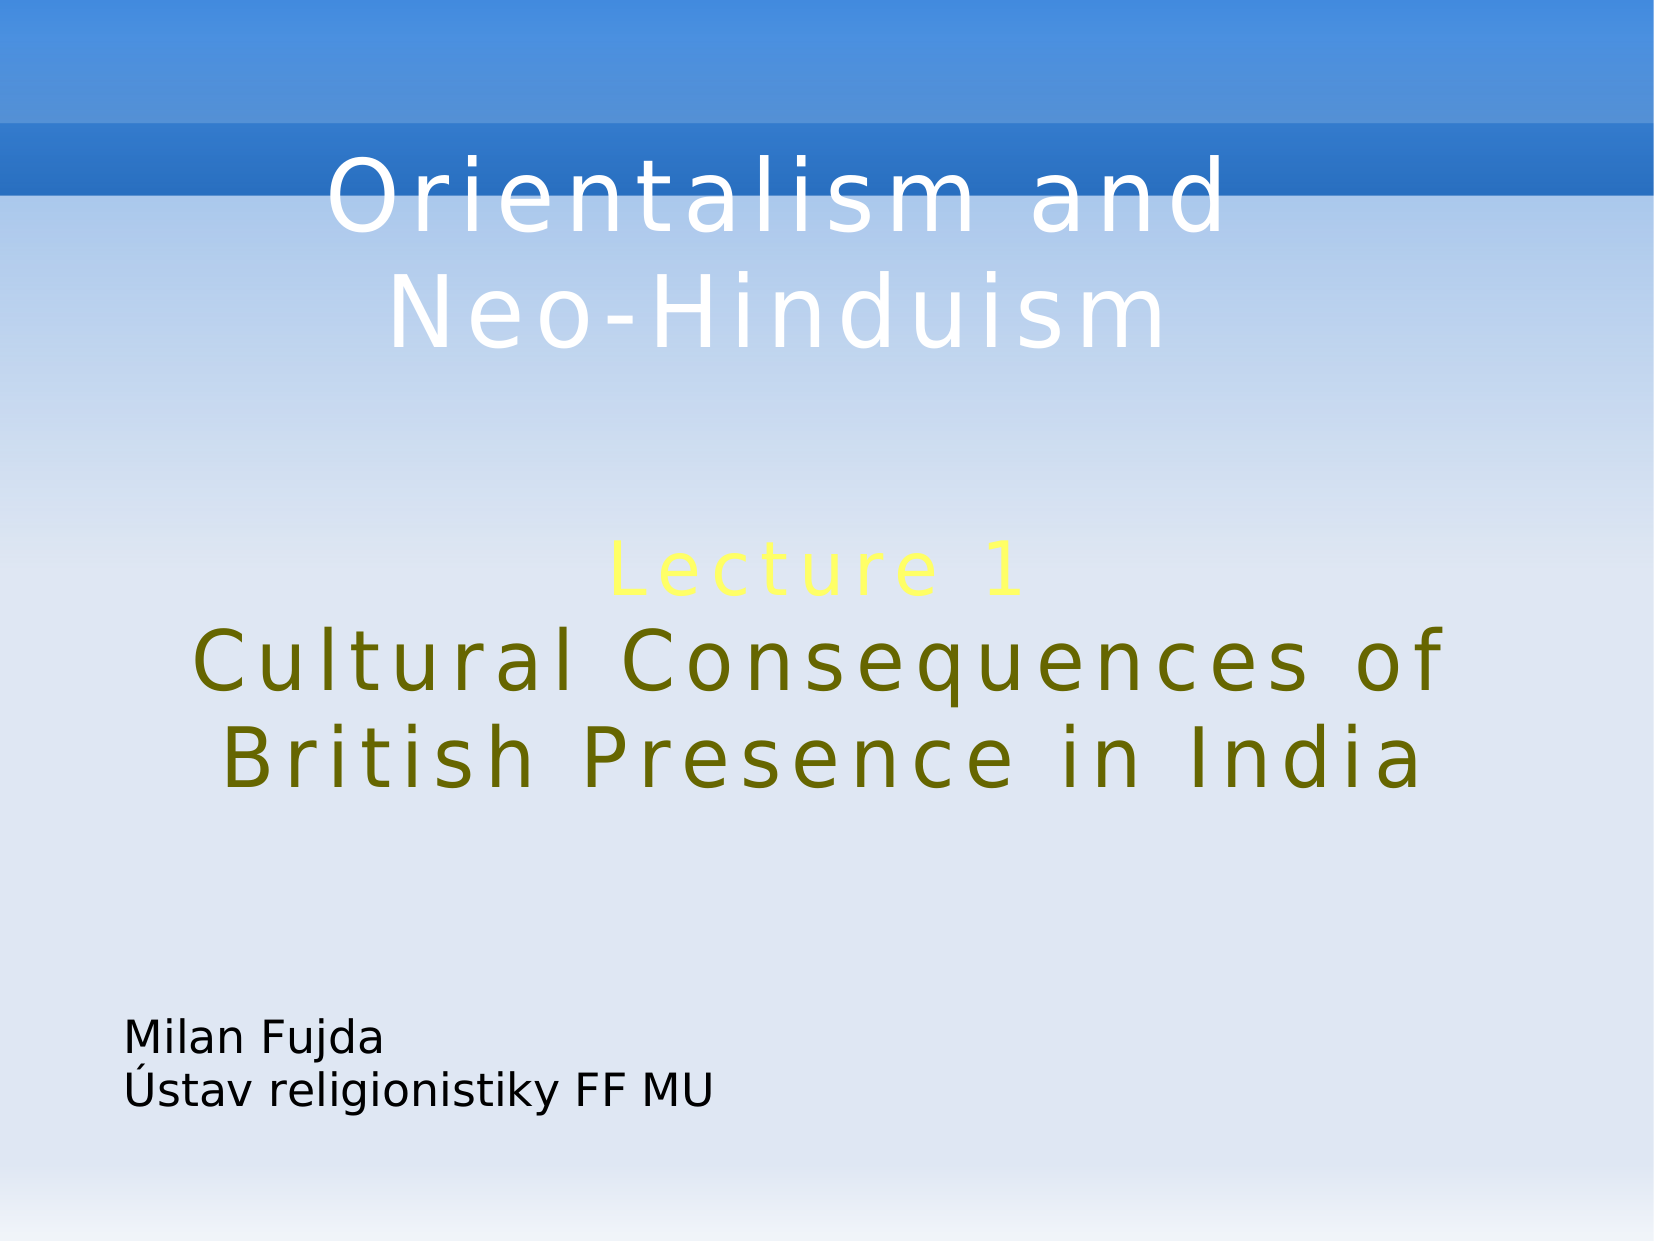

# Orientalism and Neo-Hinduism
Lecture 1
Cultural Consequences of British Presence in India
Milan Fujda
Ústav religionistiky FF MU